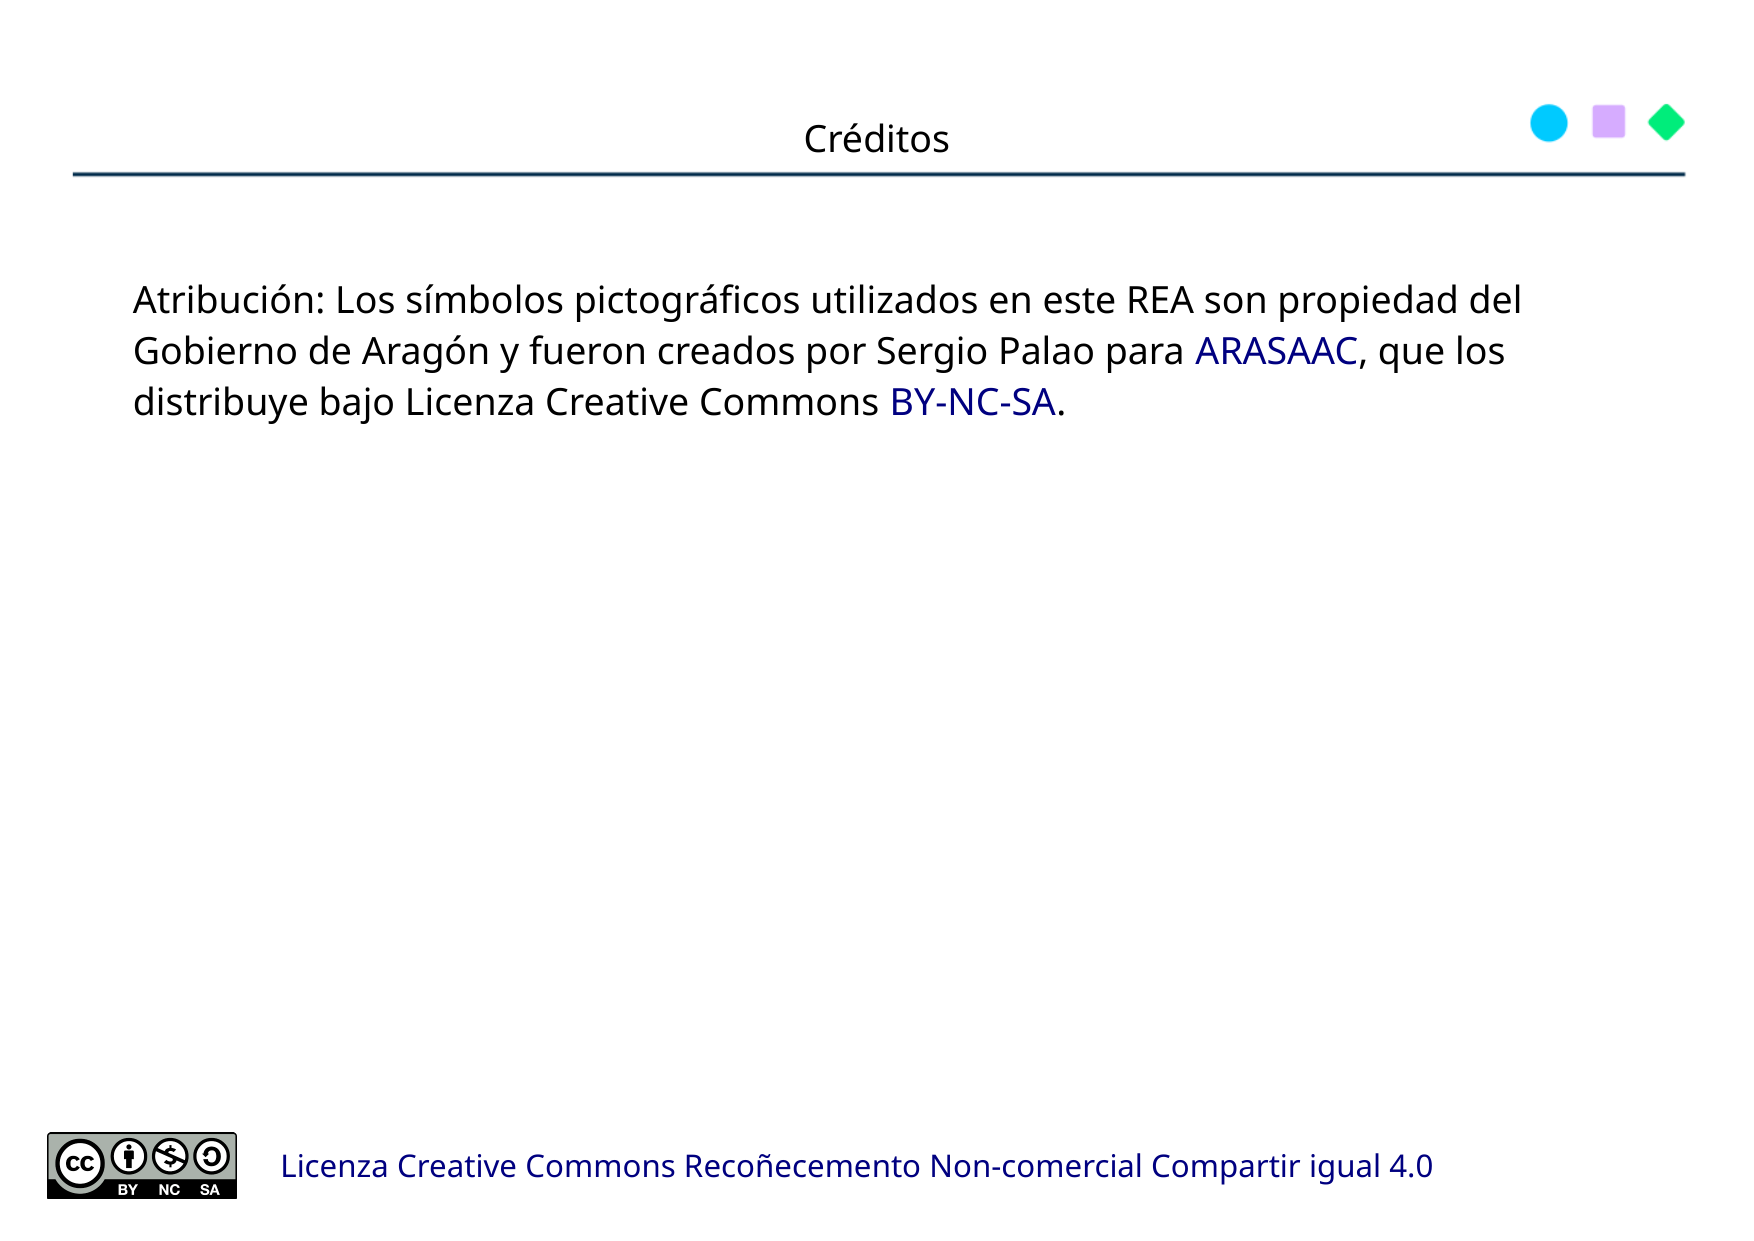

Créditos
Atribución: Los símbolos pictográficos utilizados en este REA son propiedad del Gobierno de Aragón y fueron creados por Sergio Palao para ARASAAC, que los distribuye bajo Licenza Creative Commons BY-NC-SA.
Licenza Creative Commons Recoñecemento Non-comercial Compartir igual 4.0